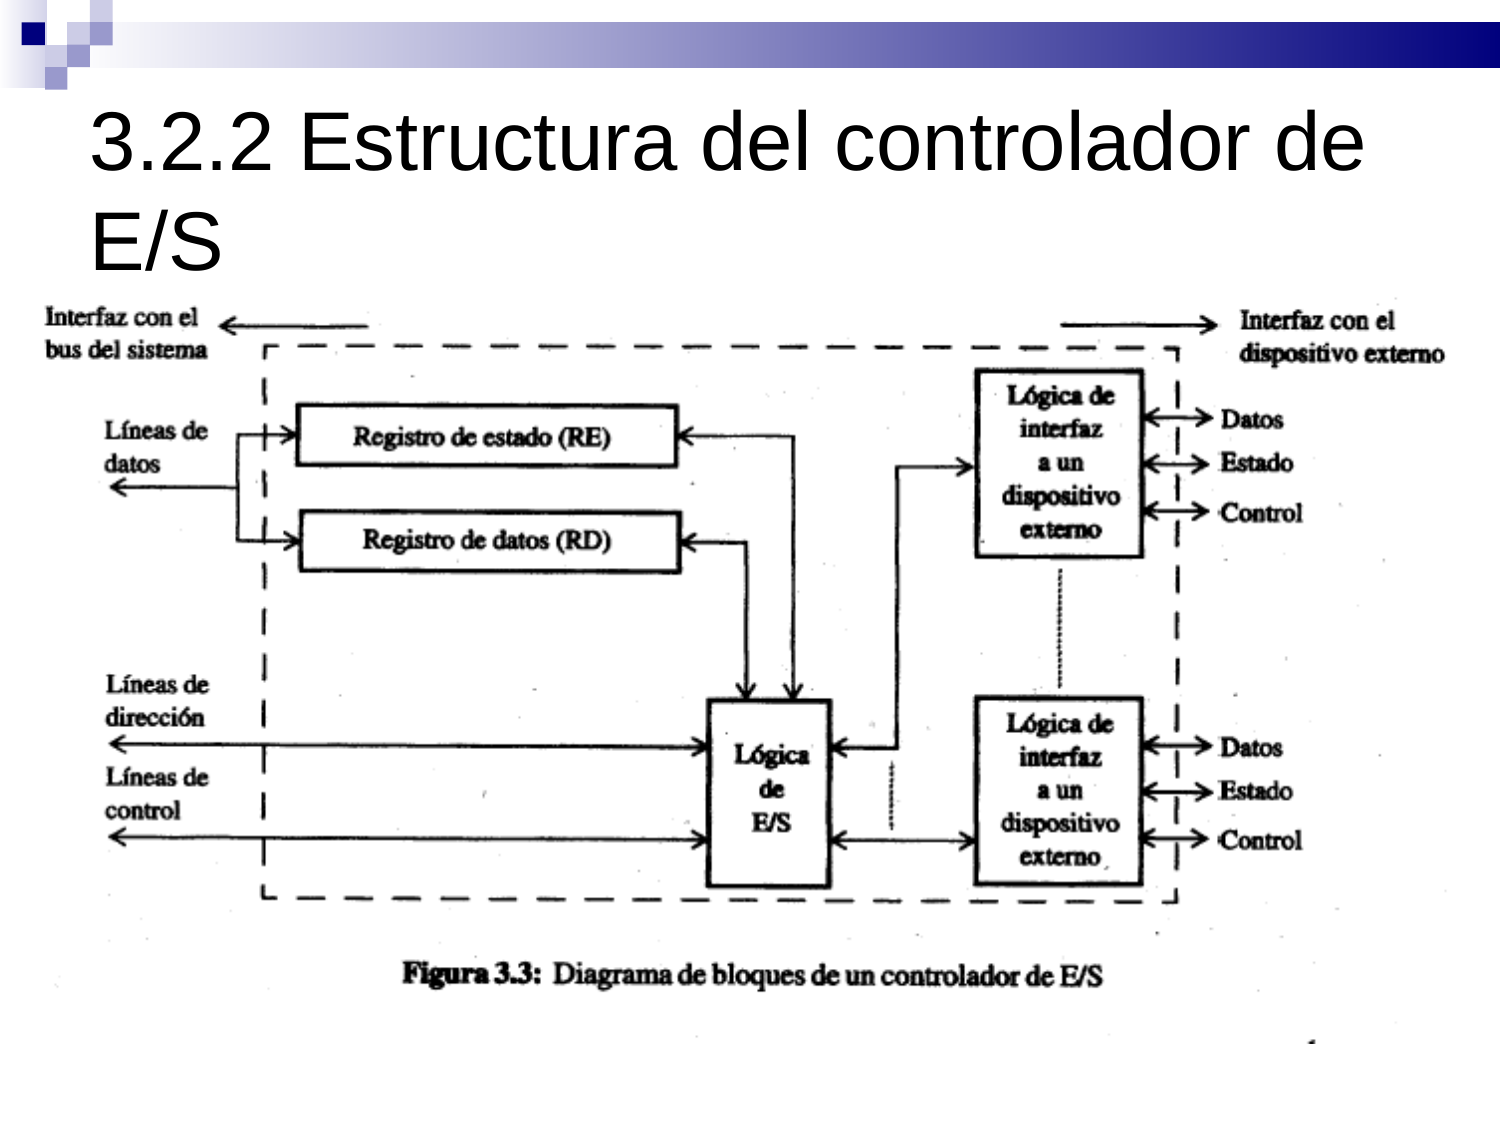

# 3.2.2 Estructura del controlador de E/S